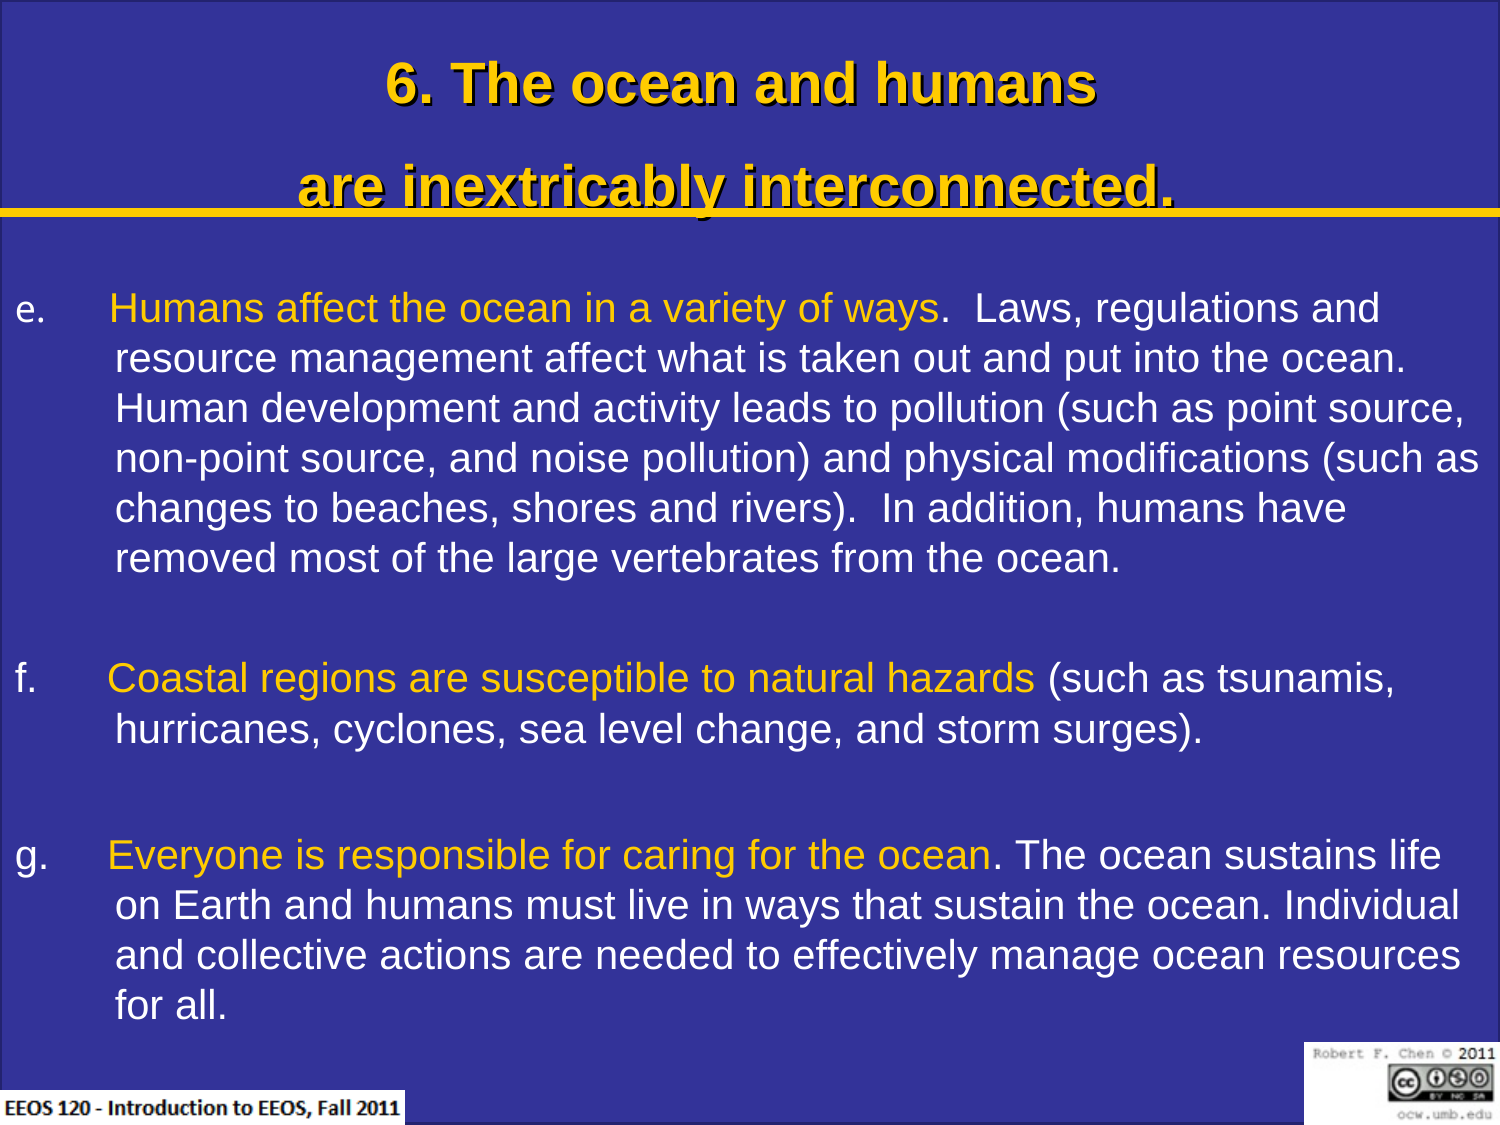

e. Humans affect the ocean in a variety of ways. Laws, regulations and resource management affect what is taken out and put into the ocean. Human development and activity leads to pollution (such as point source, non-point source, and noise pollution) and physical modifications (such as changes to beaches, shores and rivers). In addition, humans have removed most of the large vertebrates from the ocean.
f. Coastal regions are susceptible to natural hazards (such as tsunamis, hurricanes, cyclones, sea level change, and storm surges).
g. Everyone is responsible for caring for the ocean. The ocean sustains life on Earth and humans must live in ways that sustain the ocean. Individual and collective actions are needed to effectively manage ocean resources for all.
6. The ocean and humans
are inextricably interconnected.